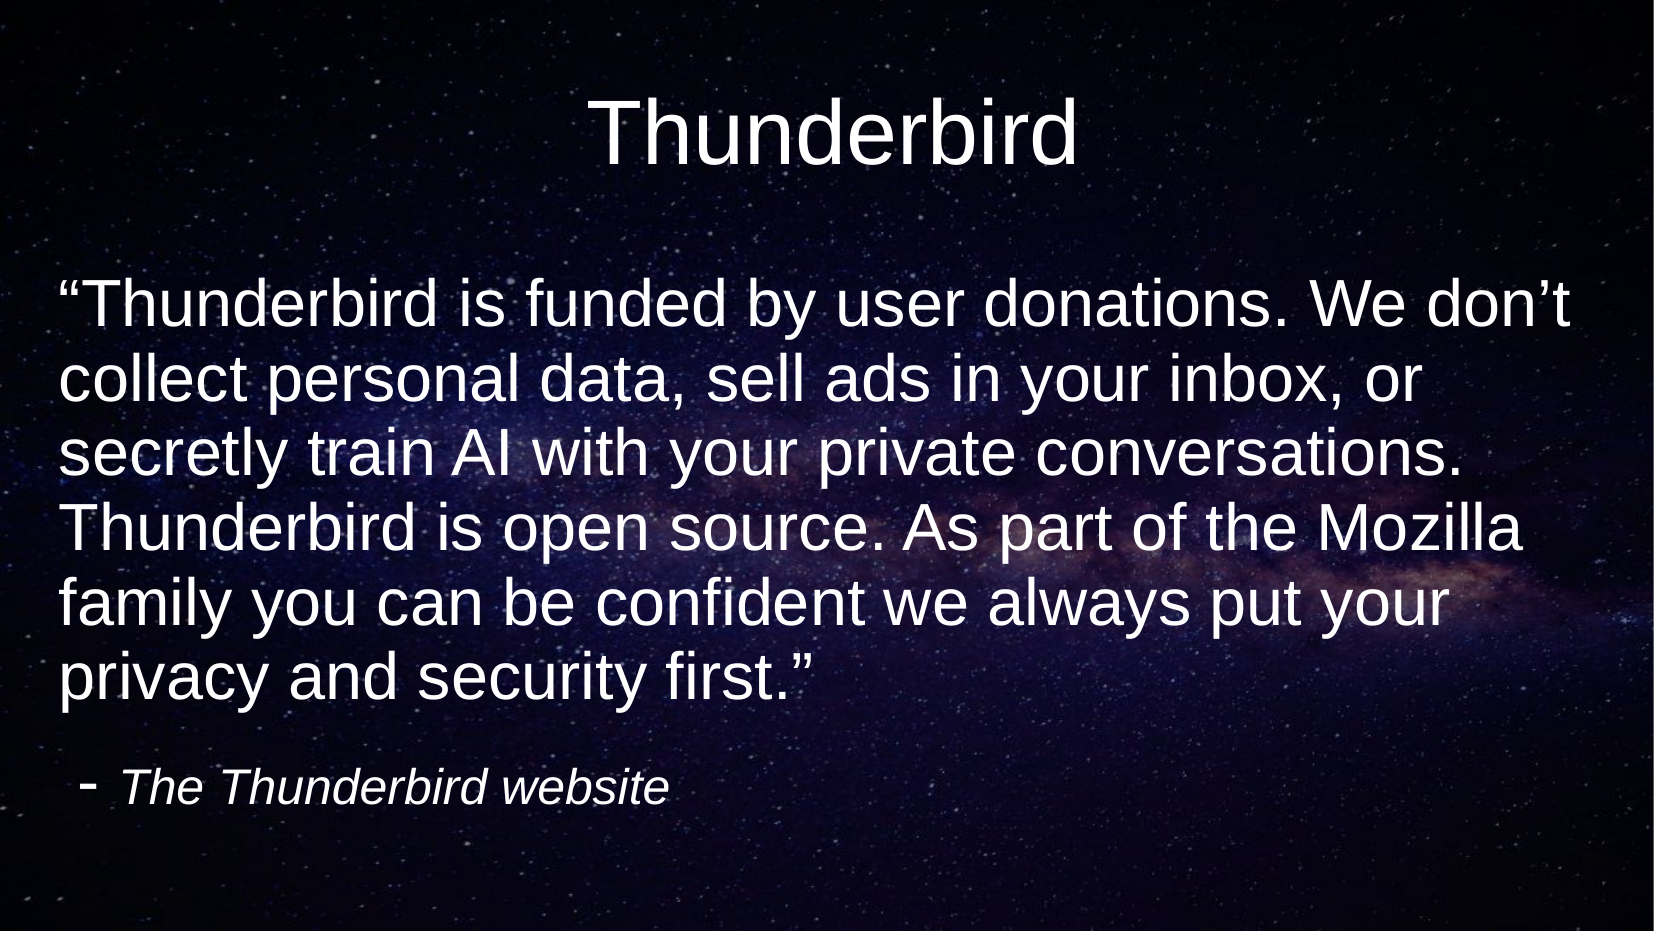

# Thunderbird
“Thunderbird is funded by user donations. We don’t collect personal data, sell ads in your inbox, or secretly train AI with your private conversations. Thunderbird is open source. As part of the Mozilla family you can be confident we always put your privacy and security first.”
 - The Thunderbird website